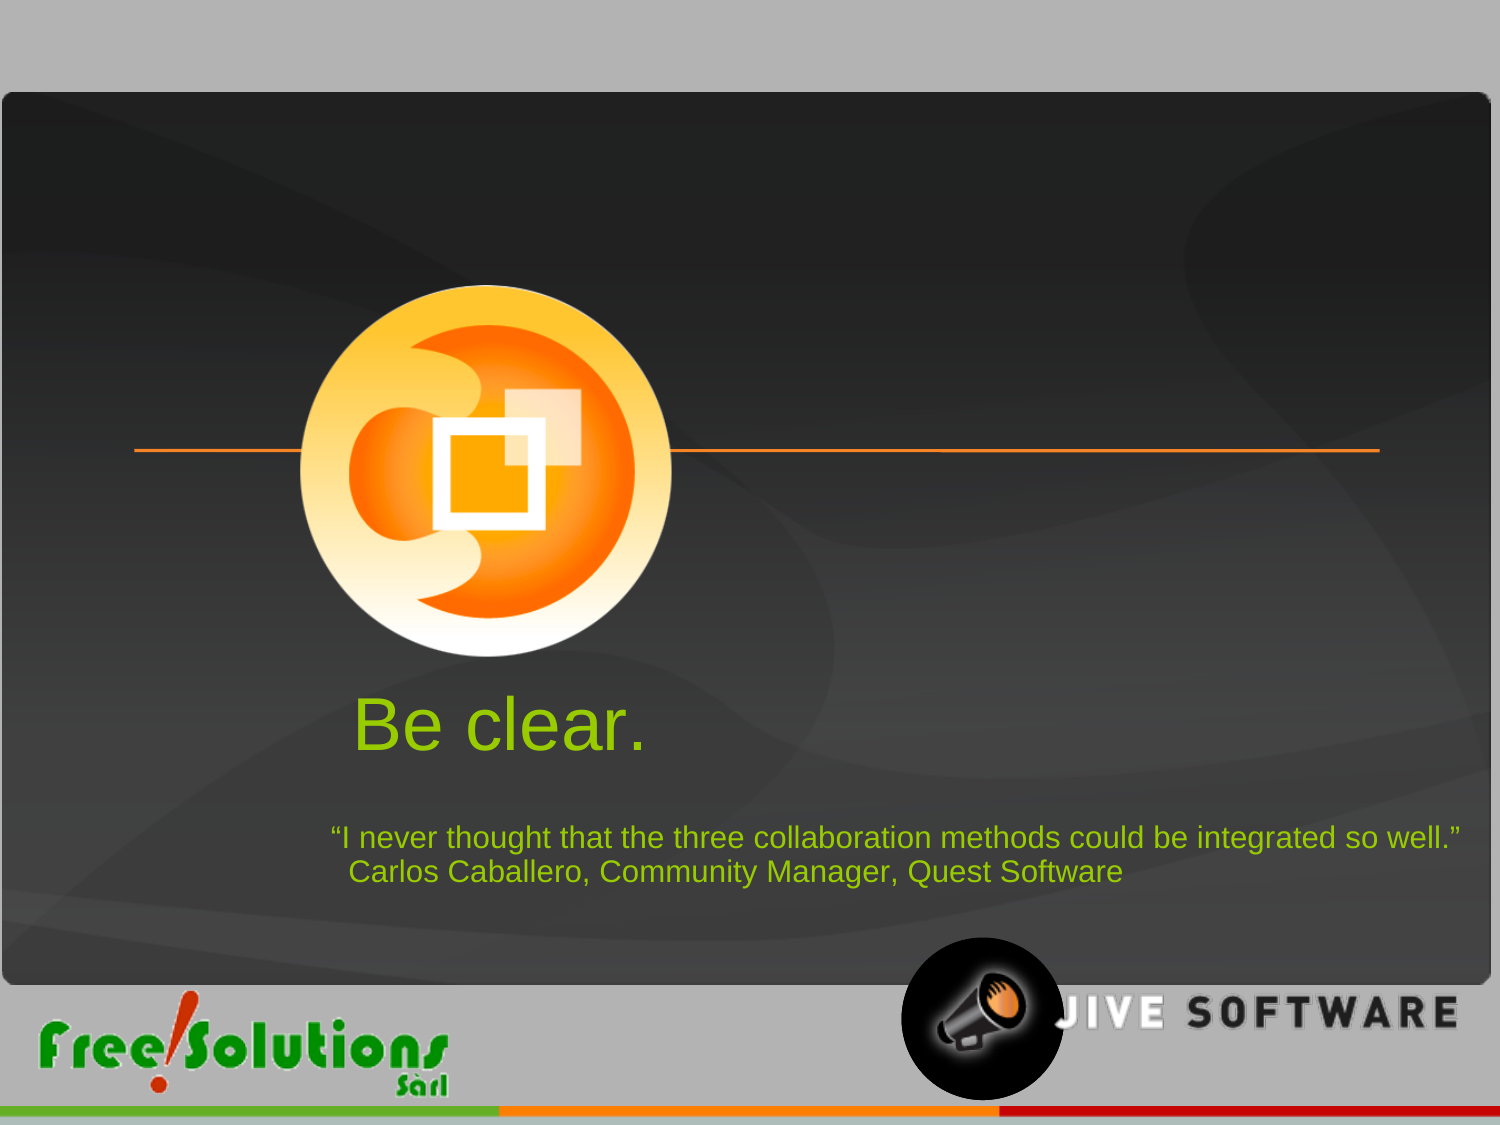

Be clear.
 “I never thought that the three collaboration methods could be integrated so well.” Carlos Caballero, Community Manager, Quest Software